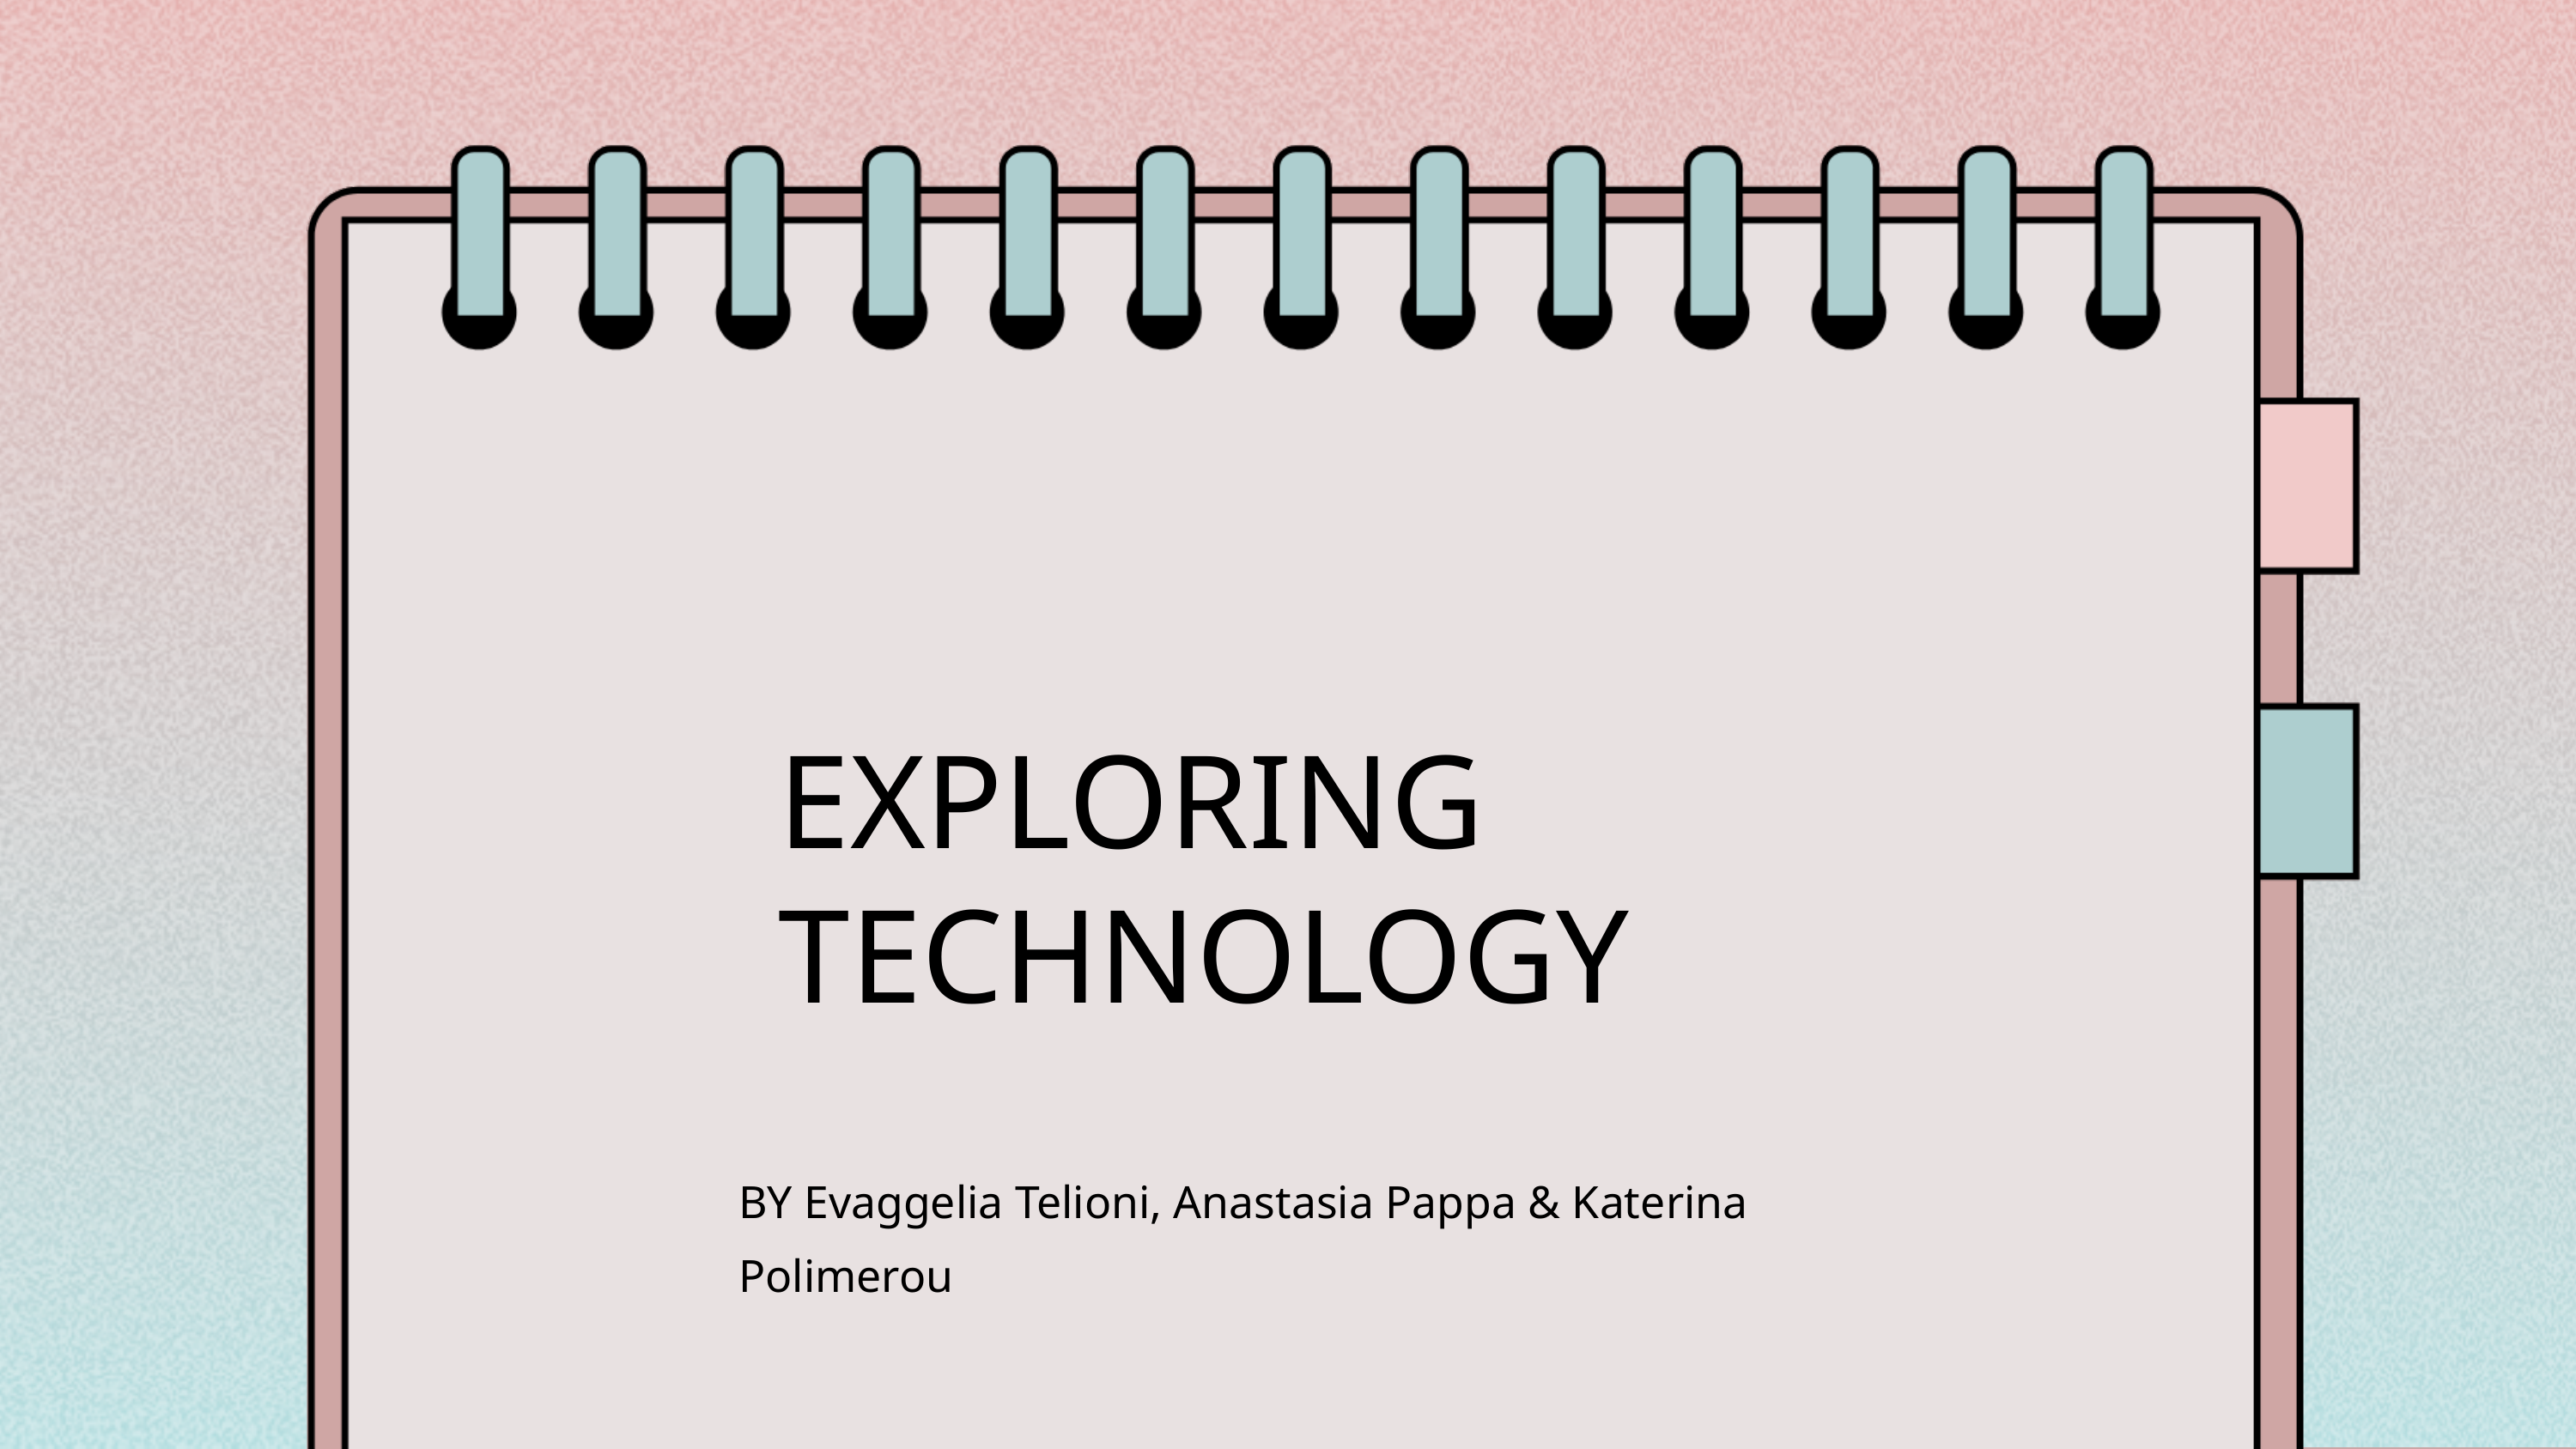

EXPLORING TECHNOLOGY
BY Evaggelia Telioni, Anastasia Pappa & Katerina Polimerou